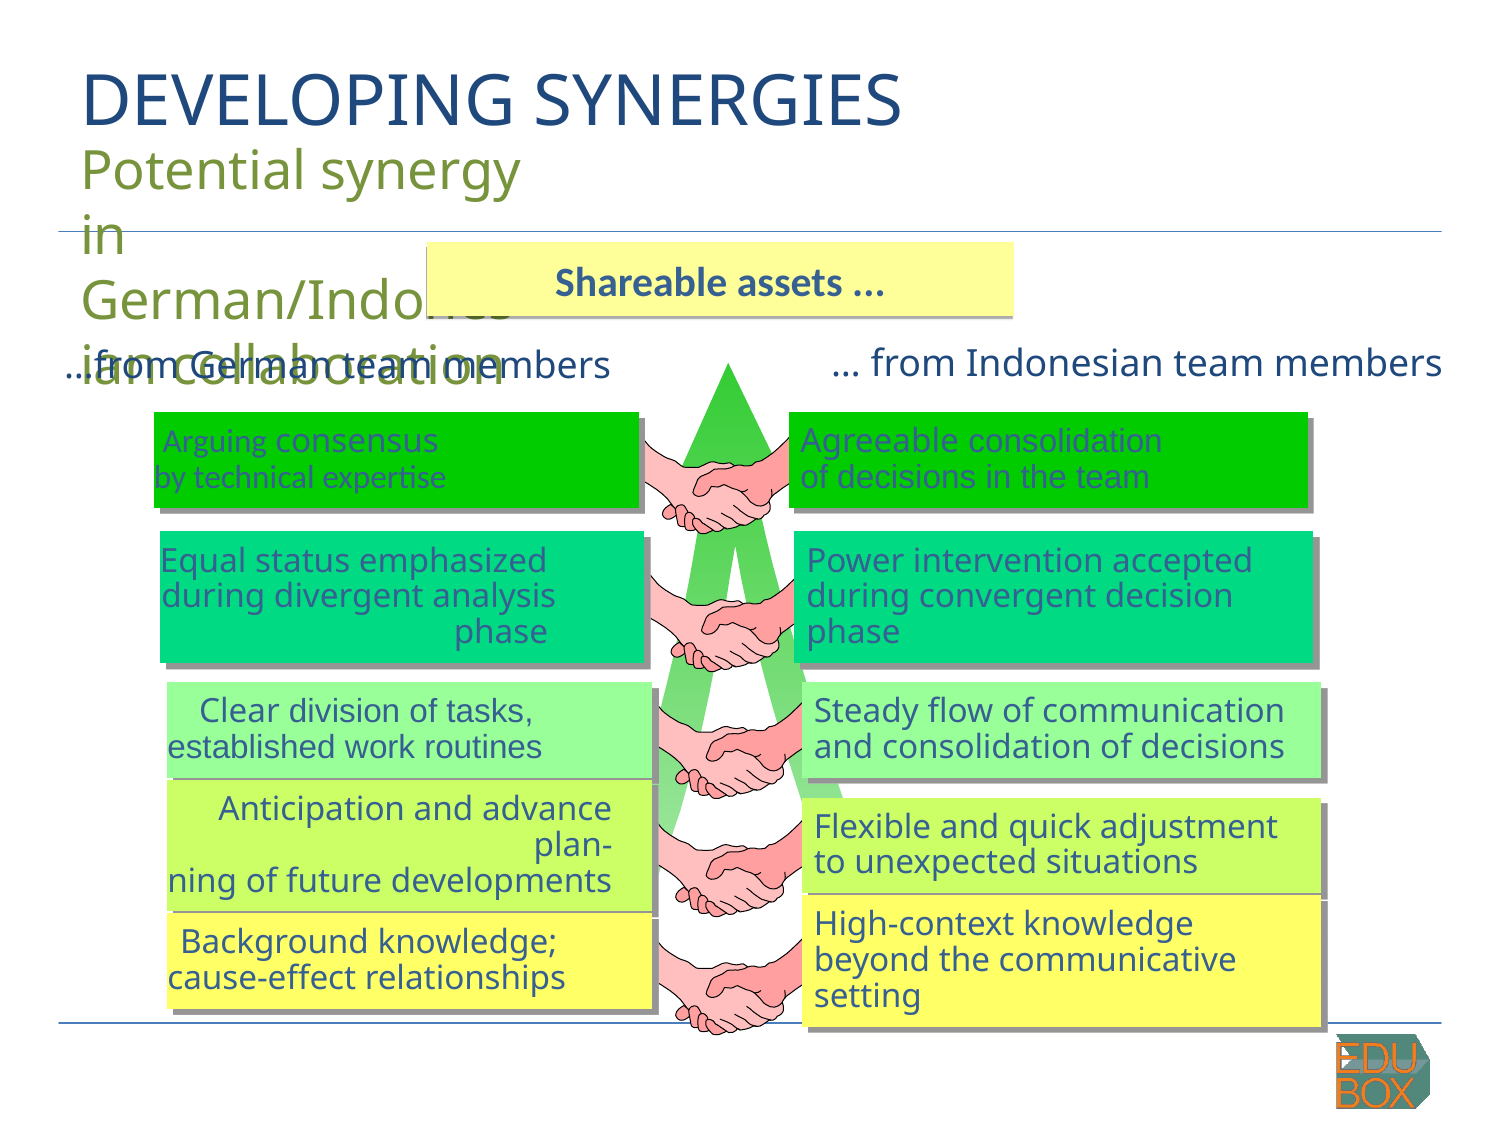

DEVELOPING SYNERGIES
# Potential synergy in German/Indonesian collaboration
Shareable assets ...
… from Indonesian team members
…from German team members
Agreeable consolidation
of decisions in the team
Arguing consensus
by technical expertise
Equal status emphasized
during divergent analysis phase
Power intervention accepted
during convergent decision phase
Clear division of tasks, established work routines
Steady flow of communication
and consolidation of decisions
Anticipation and advance plan-
ning of future developments
Flexible and quick adjustment
to unexpected situations
High-context knowledge
beyond the communicative setting
Background knowledge;
cause-effect relationships